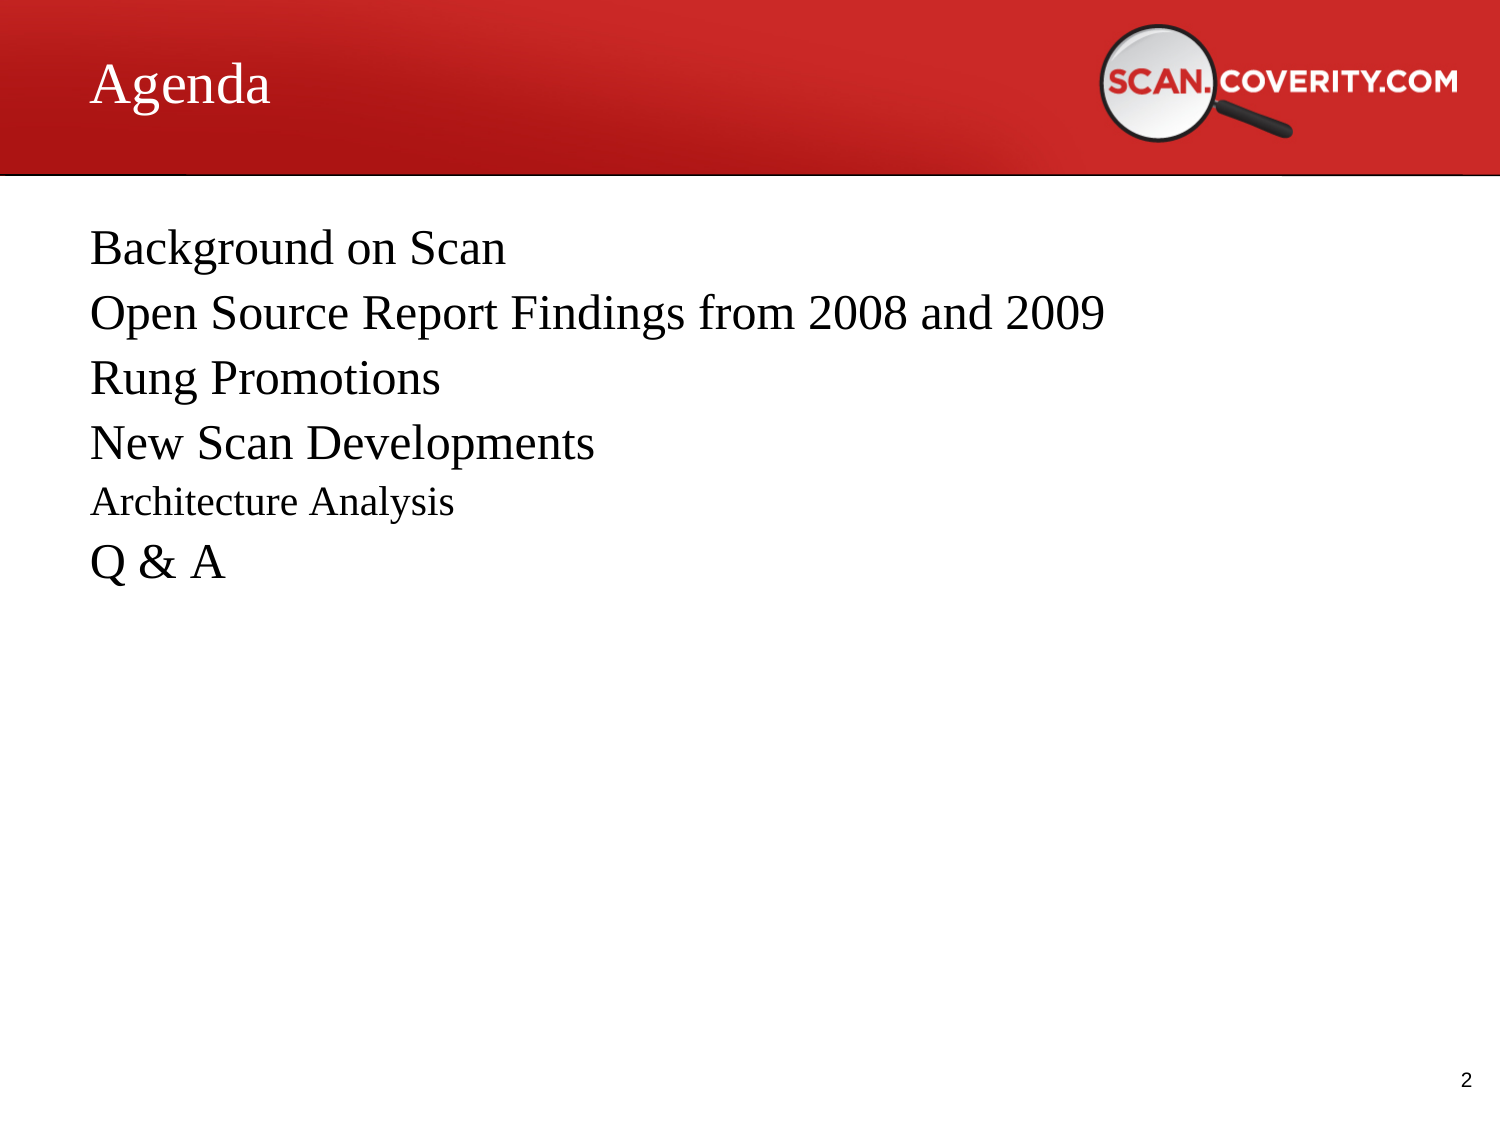

# Agenda
Background on Scan
Open Source Report Findings from 2008 and 2009
Rung Promotions
New Scan Developments
Architecture Analysis
Q & A